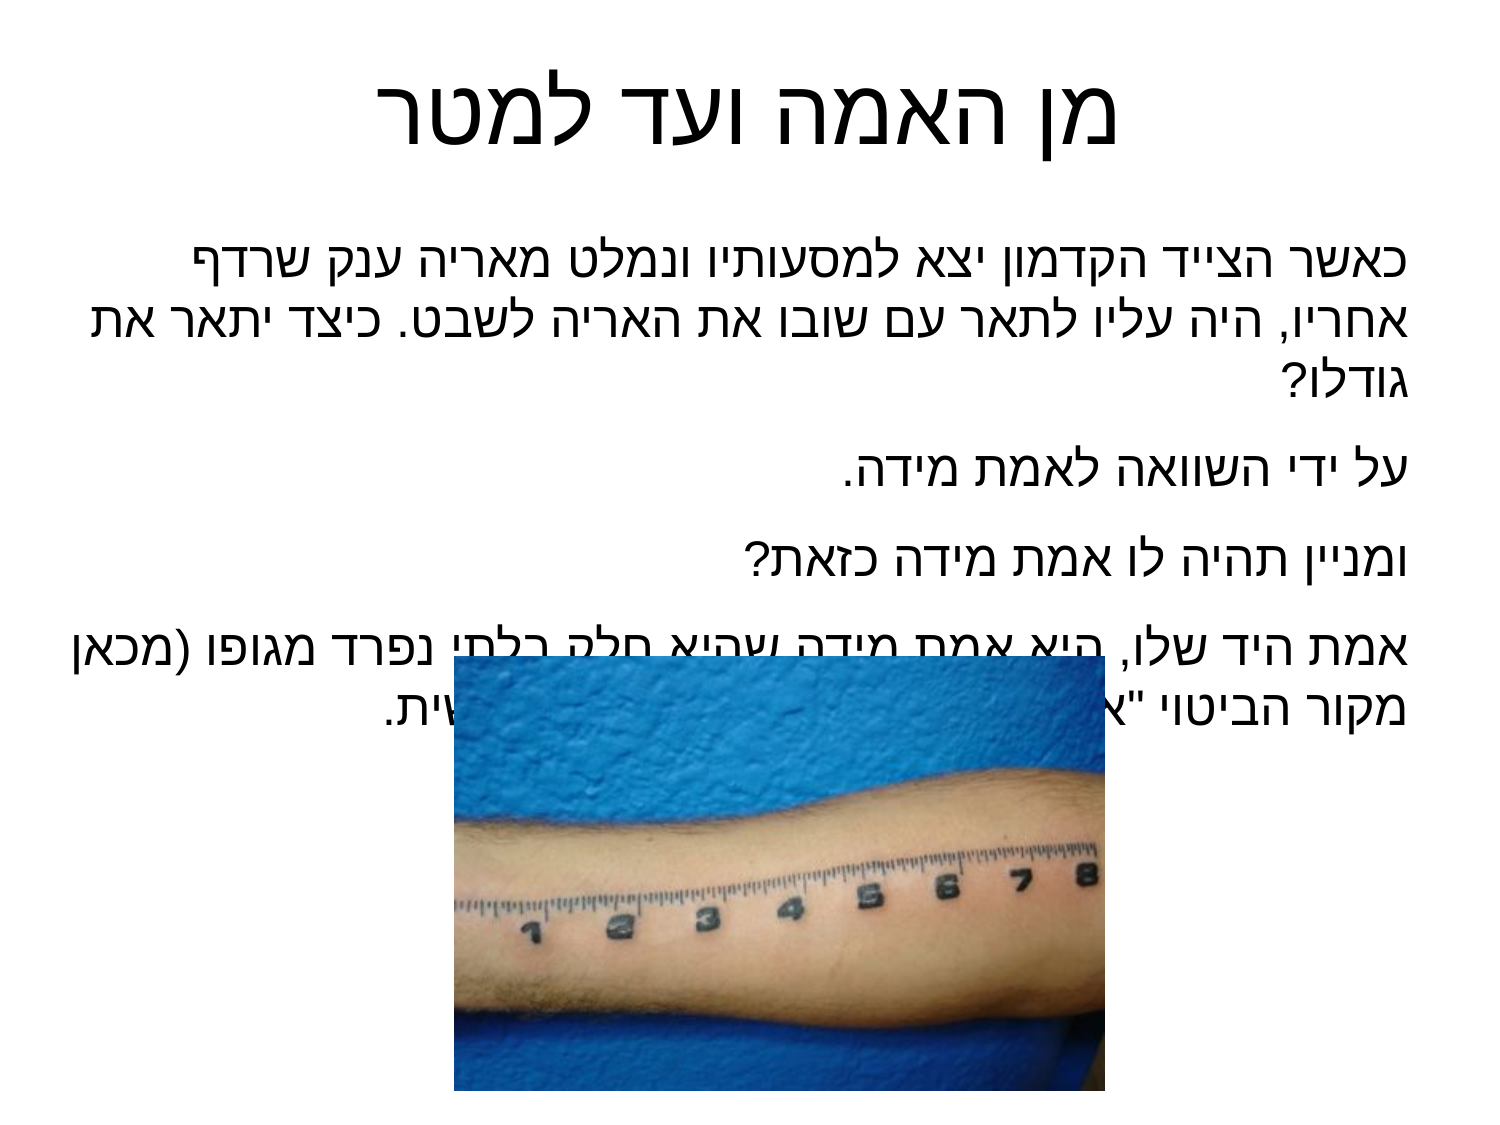

# מן האמה ועד למטר
כאשר הצייד הקדמון יצא למסעותיו ונמלט מאריה ענק שרדף אחריו, היה עליו לתאר עם שובו את האריה לשבט. כיצד יתאר את גודלו?
על ידי השוואה לאמת מידה.
ומניין תהיה לו אמת מידה כזאת?
אמת היד שלו, היא אמת מידה שהיא חלק בלתי נפרד מגופו (מכאן מקור הביטוי "אמת מידה"). זוהי אמת מידה אישית.